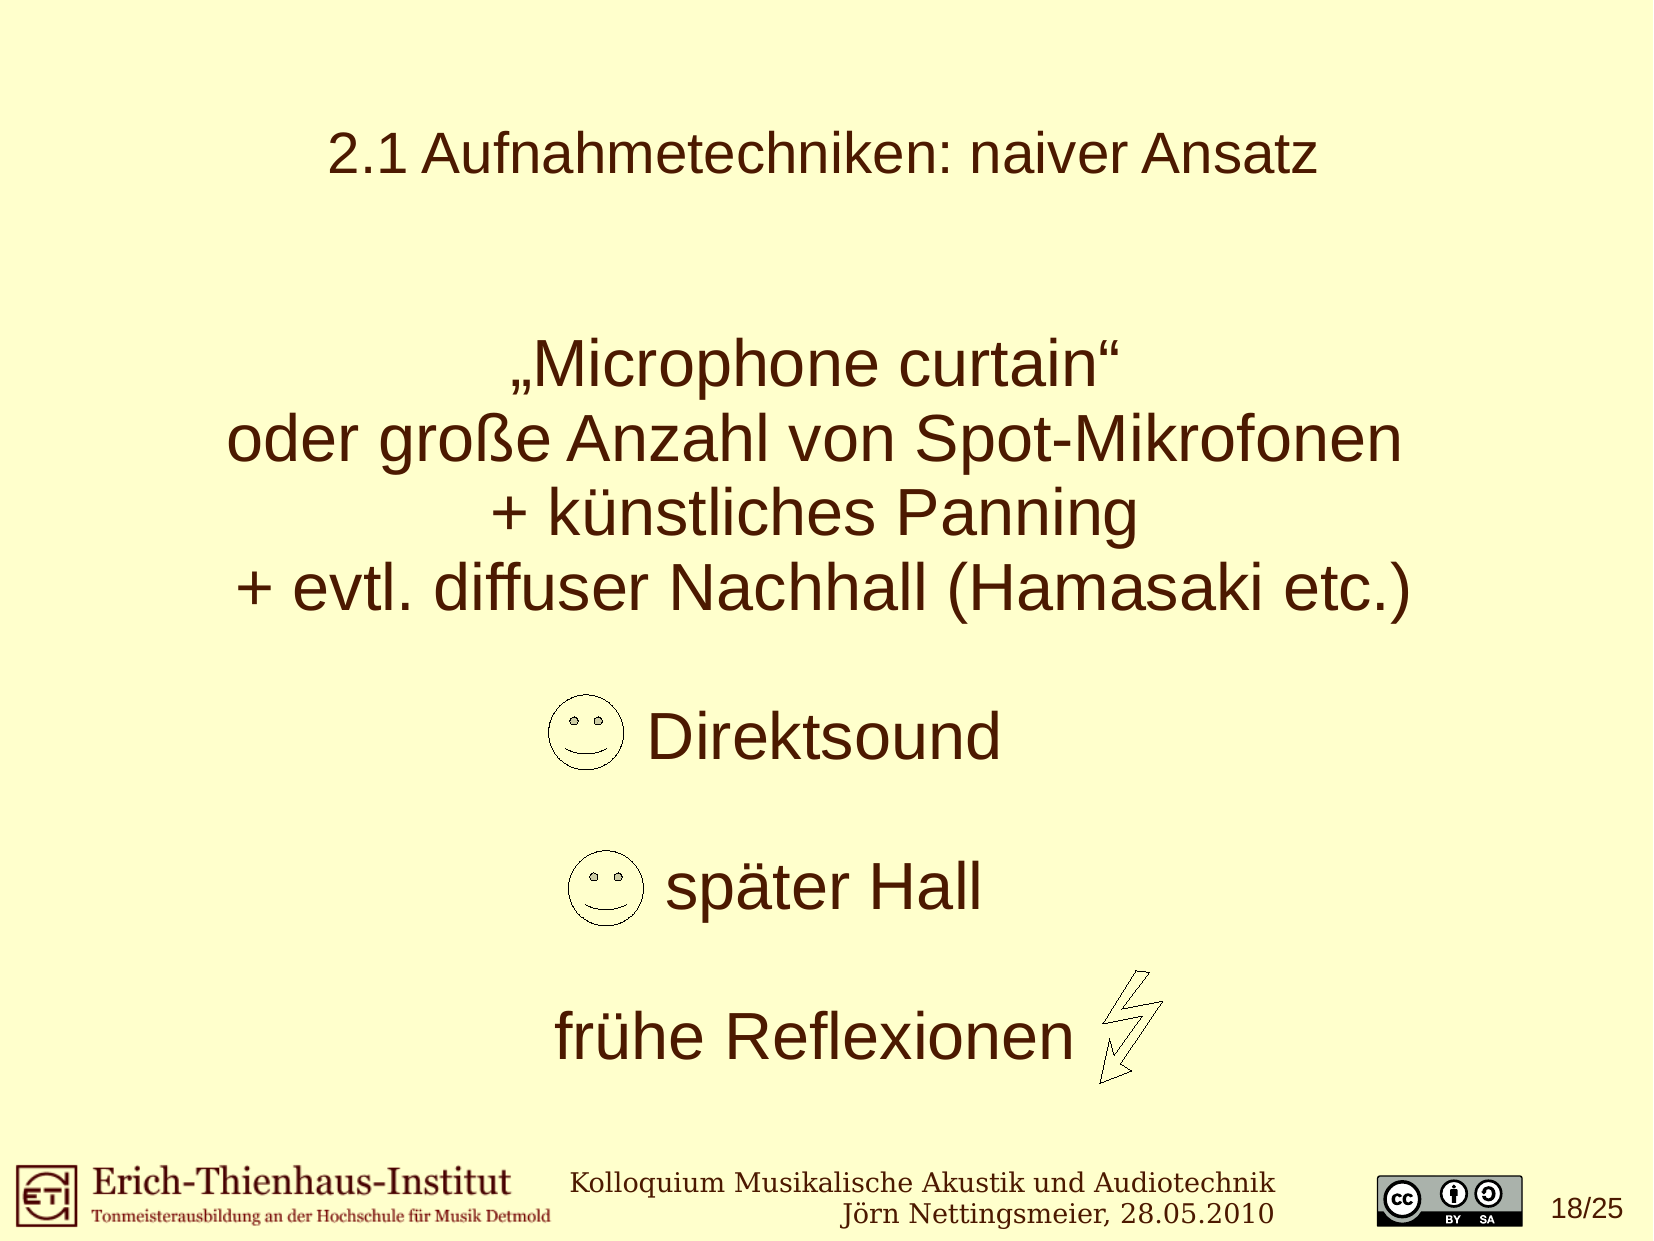

# 2.1 Aufnahmetechniken: naiver Ansatz
„Microphone curtain“
oder große Anzahl von Spot-Mikrofonen
+ künstliches Panning
+ evtl. diffuser Nachhall (Hamasaki etc.)
Direktsound
später Hall
frühe Reflexionen